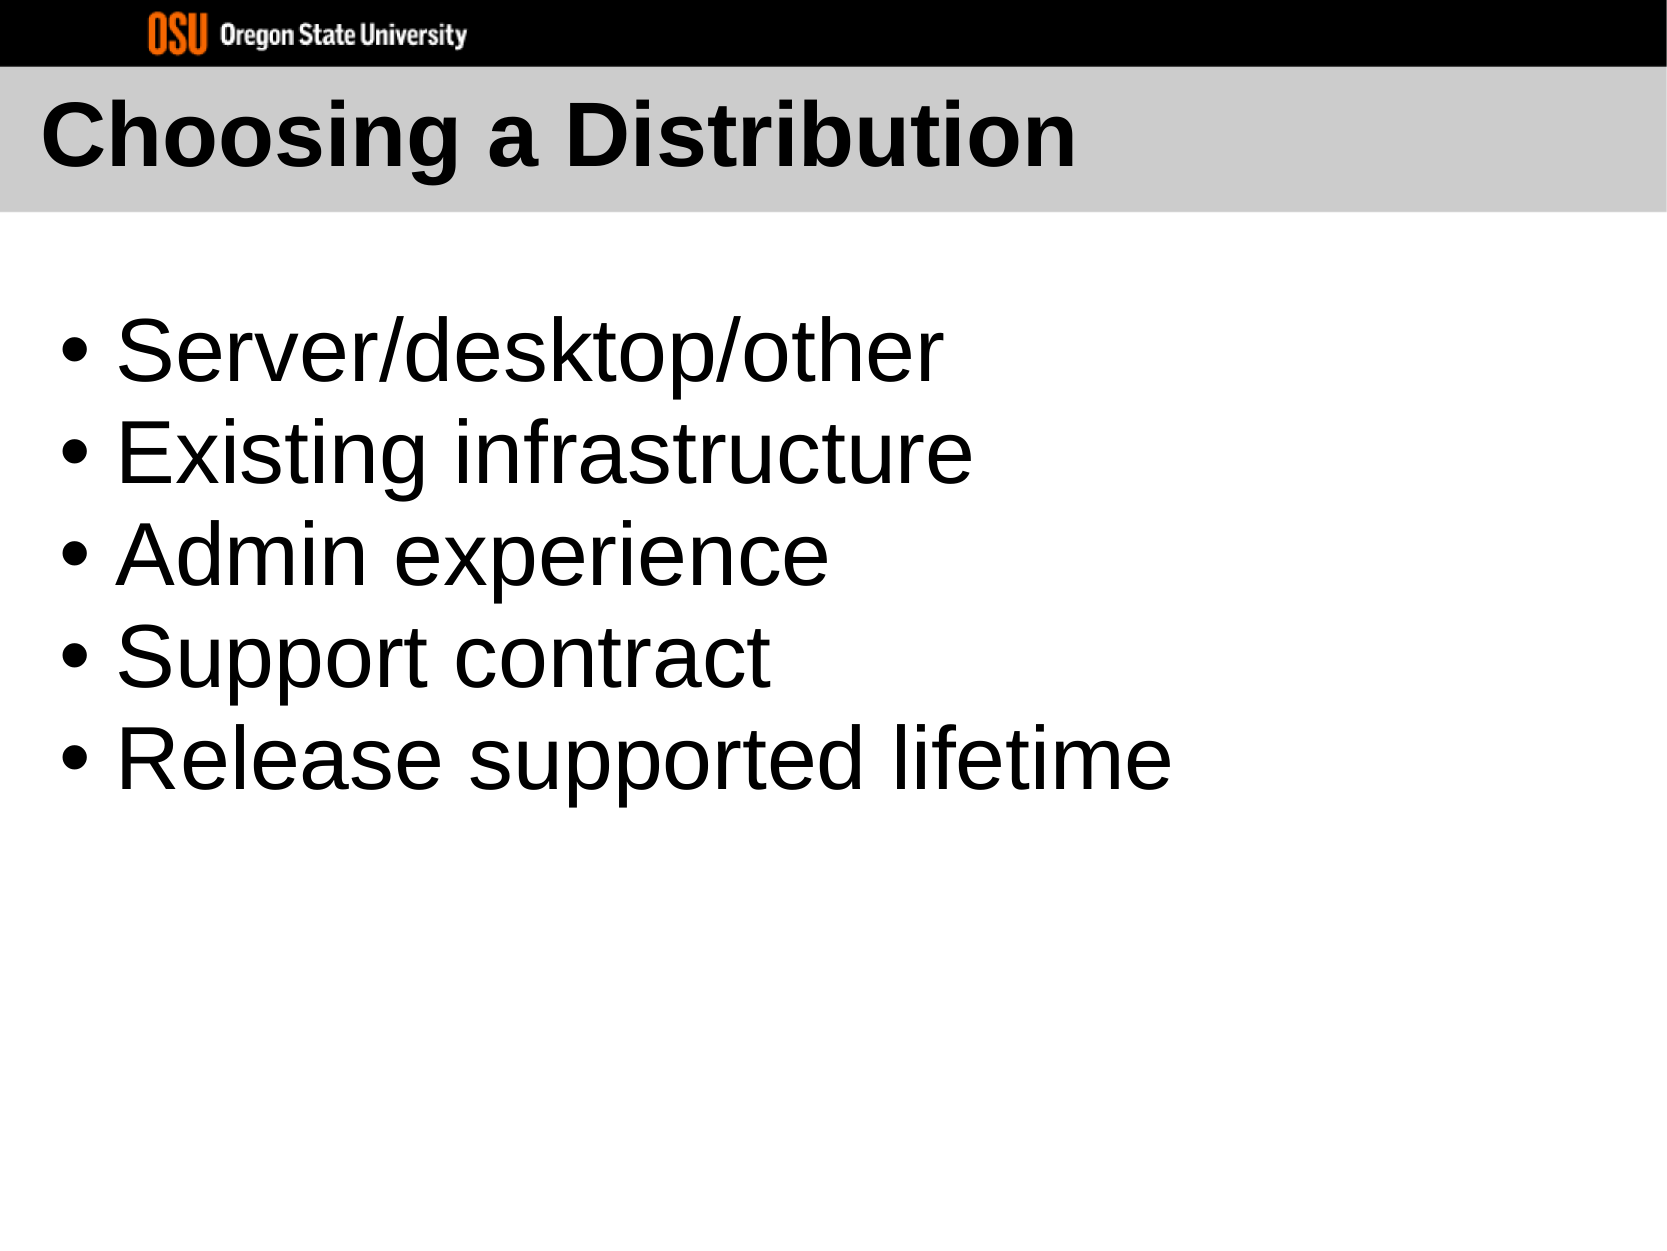

# Choosing a Distribution
Server/desktop/other
Existing infrastructure
Admin experience
Support contract
Release supported lifetime